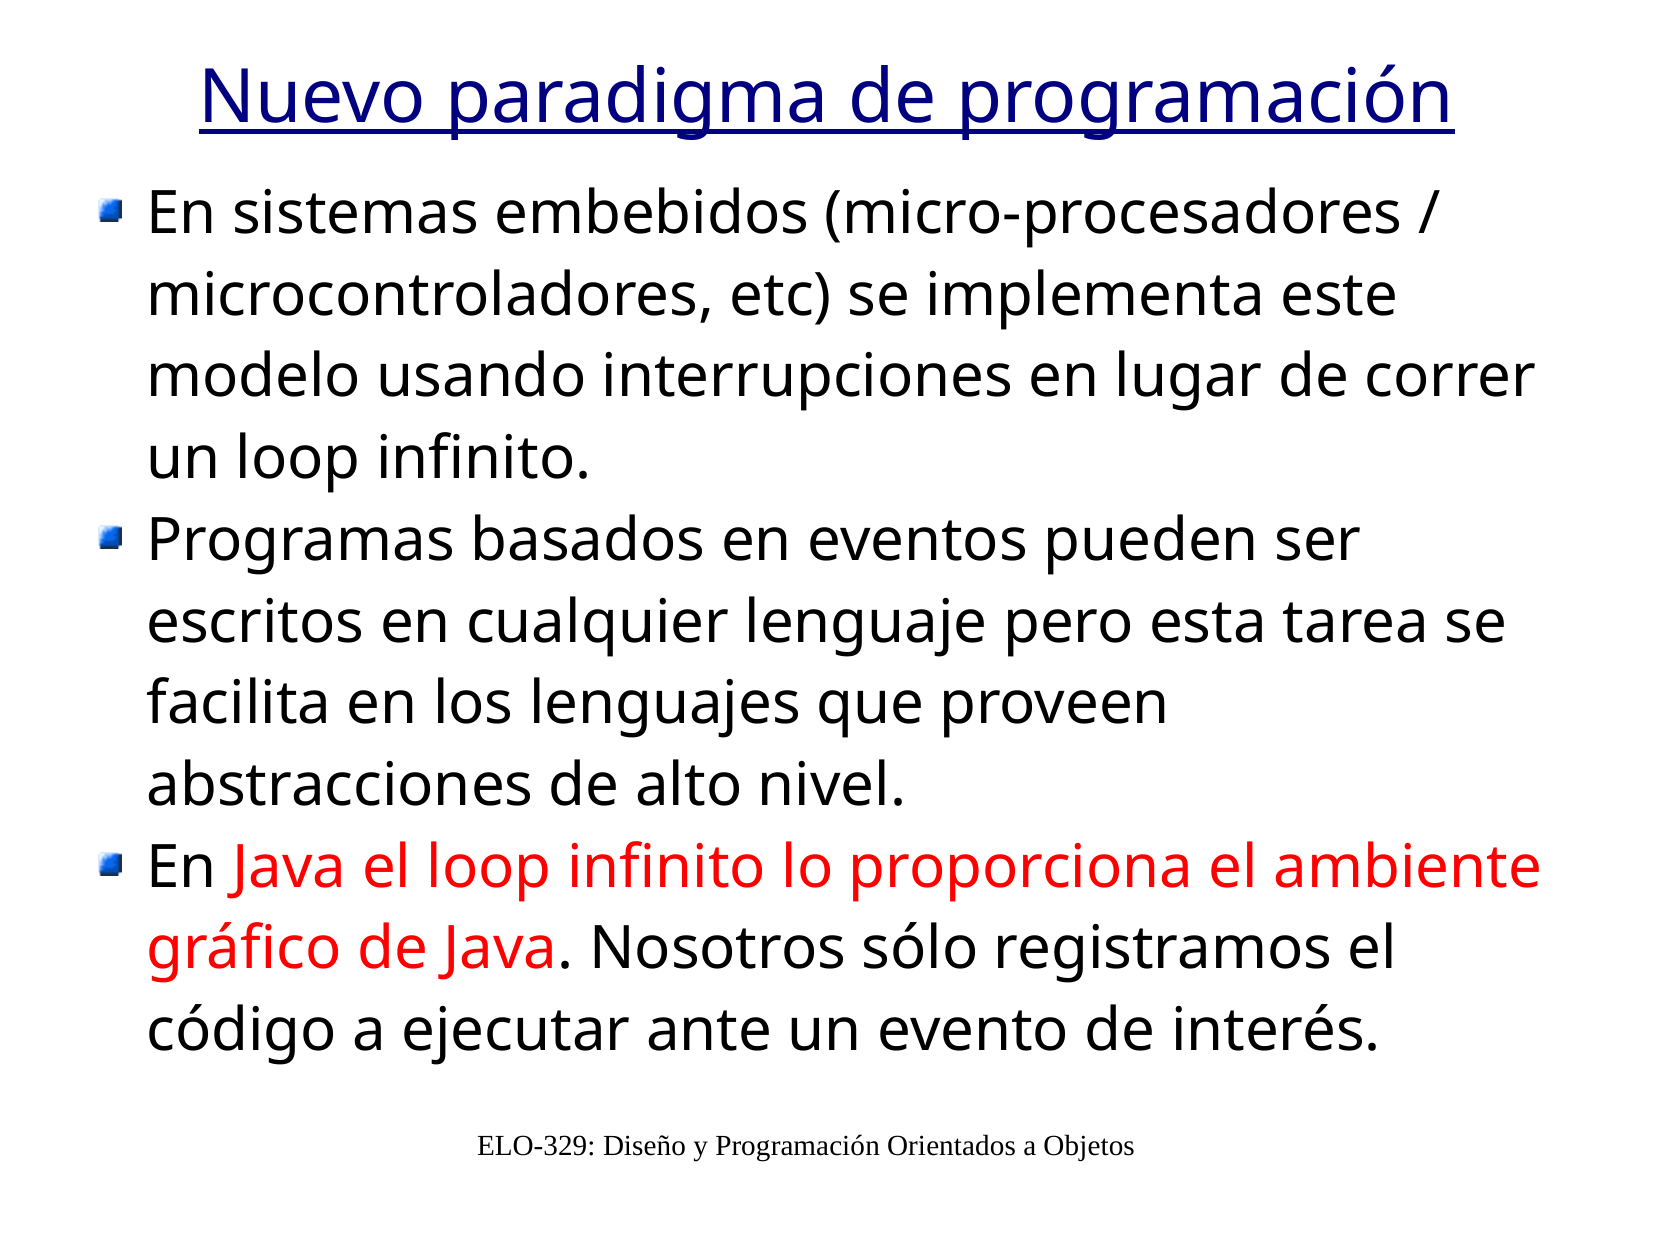

# Nuevo paradigma de programación
En sistemas embebidos (micro-procesadores / microcontroladores, etc) se implementa este modelo usando interrupciones en lugar de correr un loop infinito.
Programas basados en eventos pueden ser escritos en cualquier lenguaje pero esta tarea se facilita en los lenguajes que proveen abstracciones de alto nivel.
En Java el loop infinito lo proporciona el ambiente gráfico de Java. Nosotros sólo registramos el código a ejecutar ante un evento de interés.